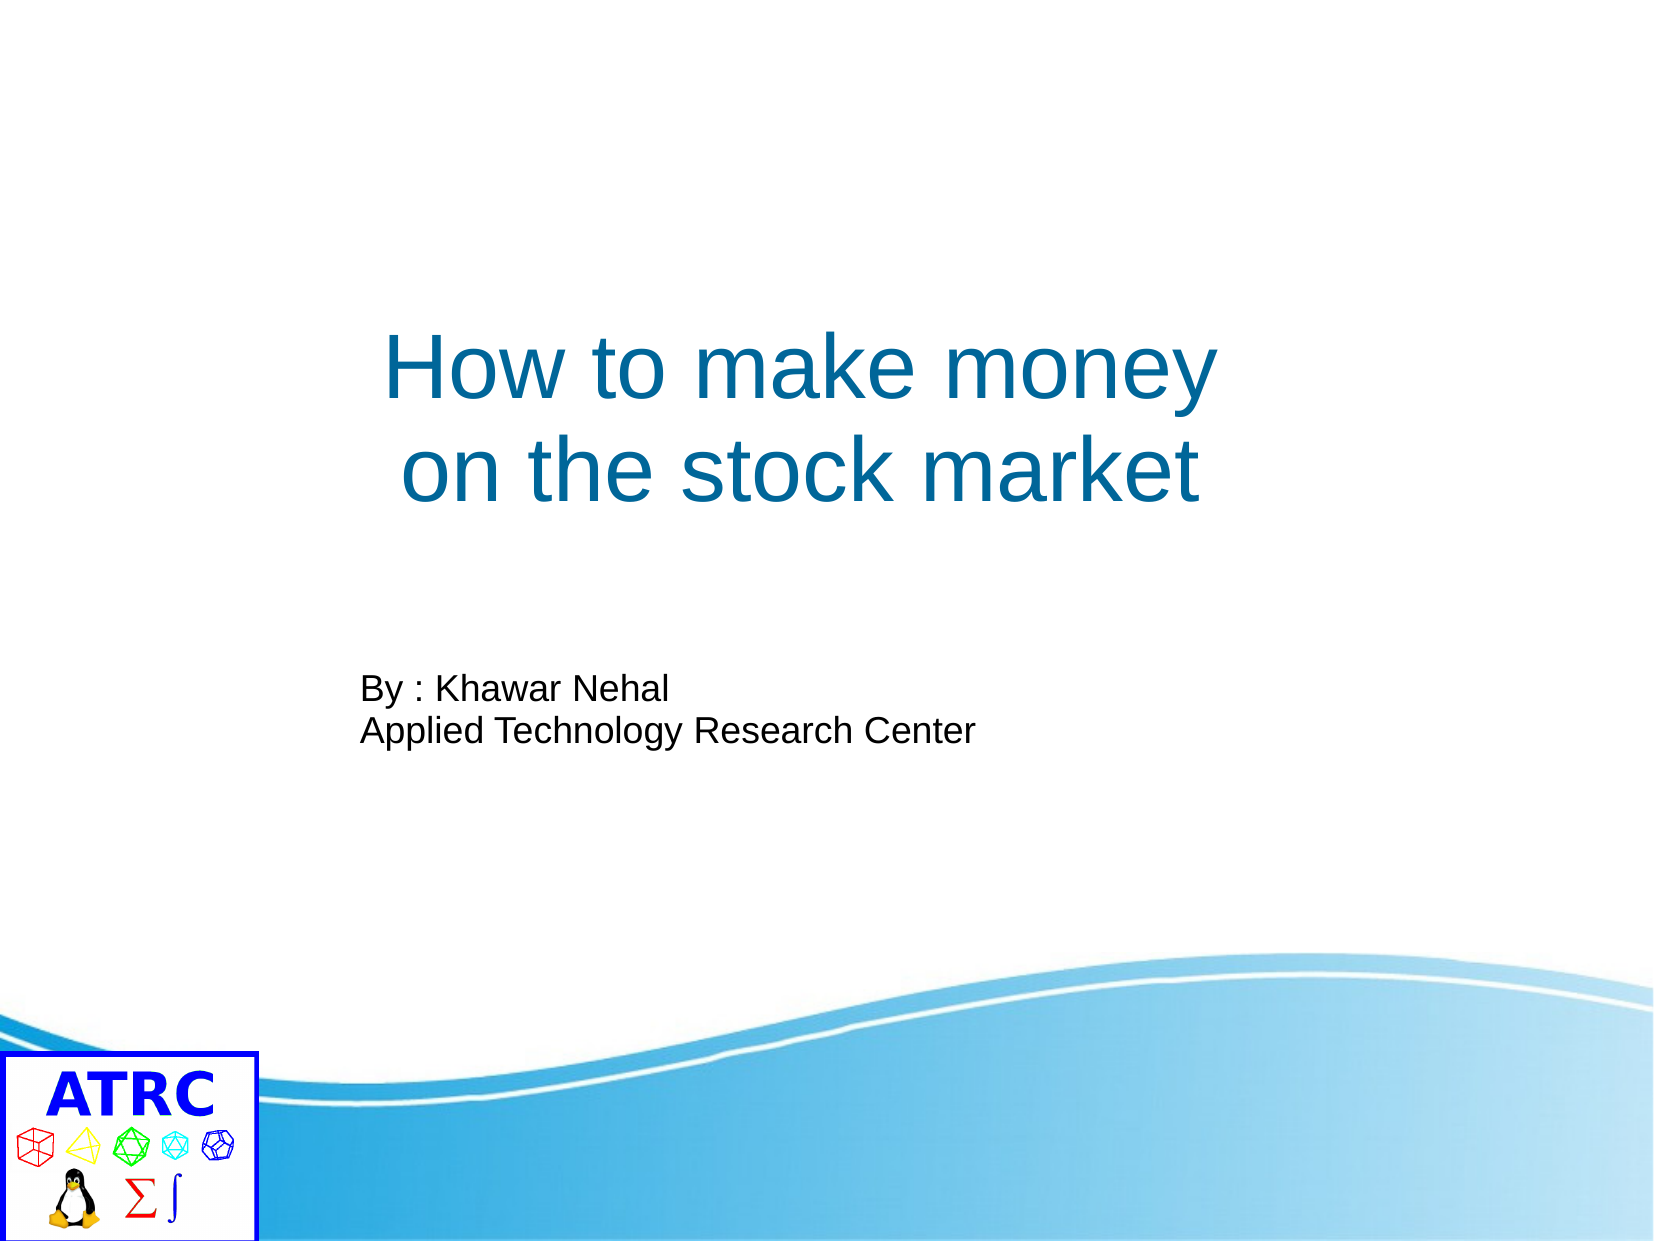

# How to make money on the stock market
By : Khawar Nehal
Applied Technology Research Center